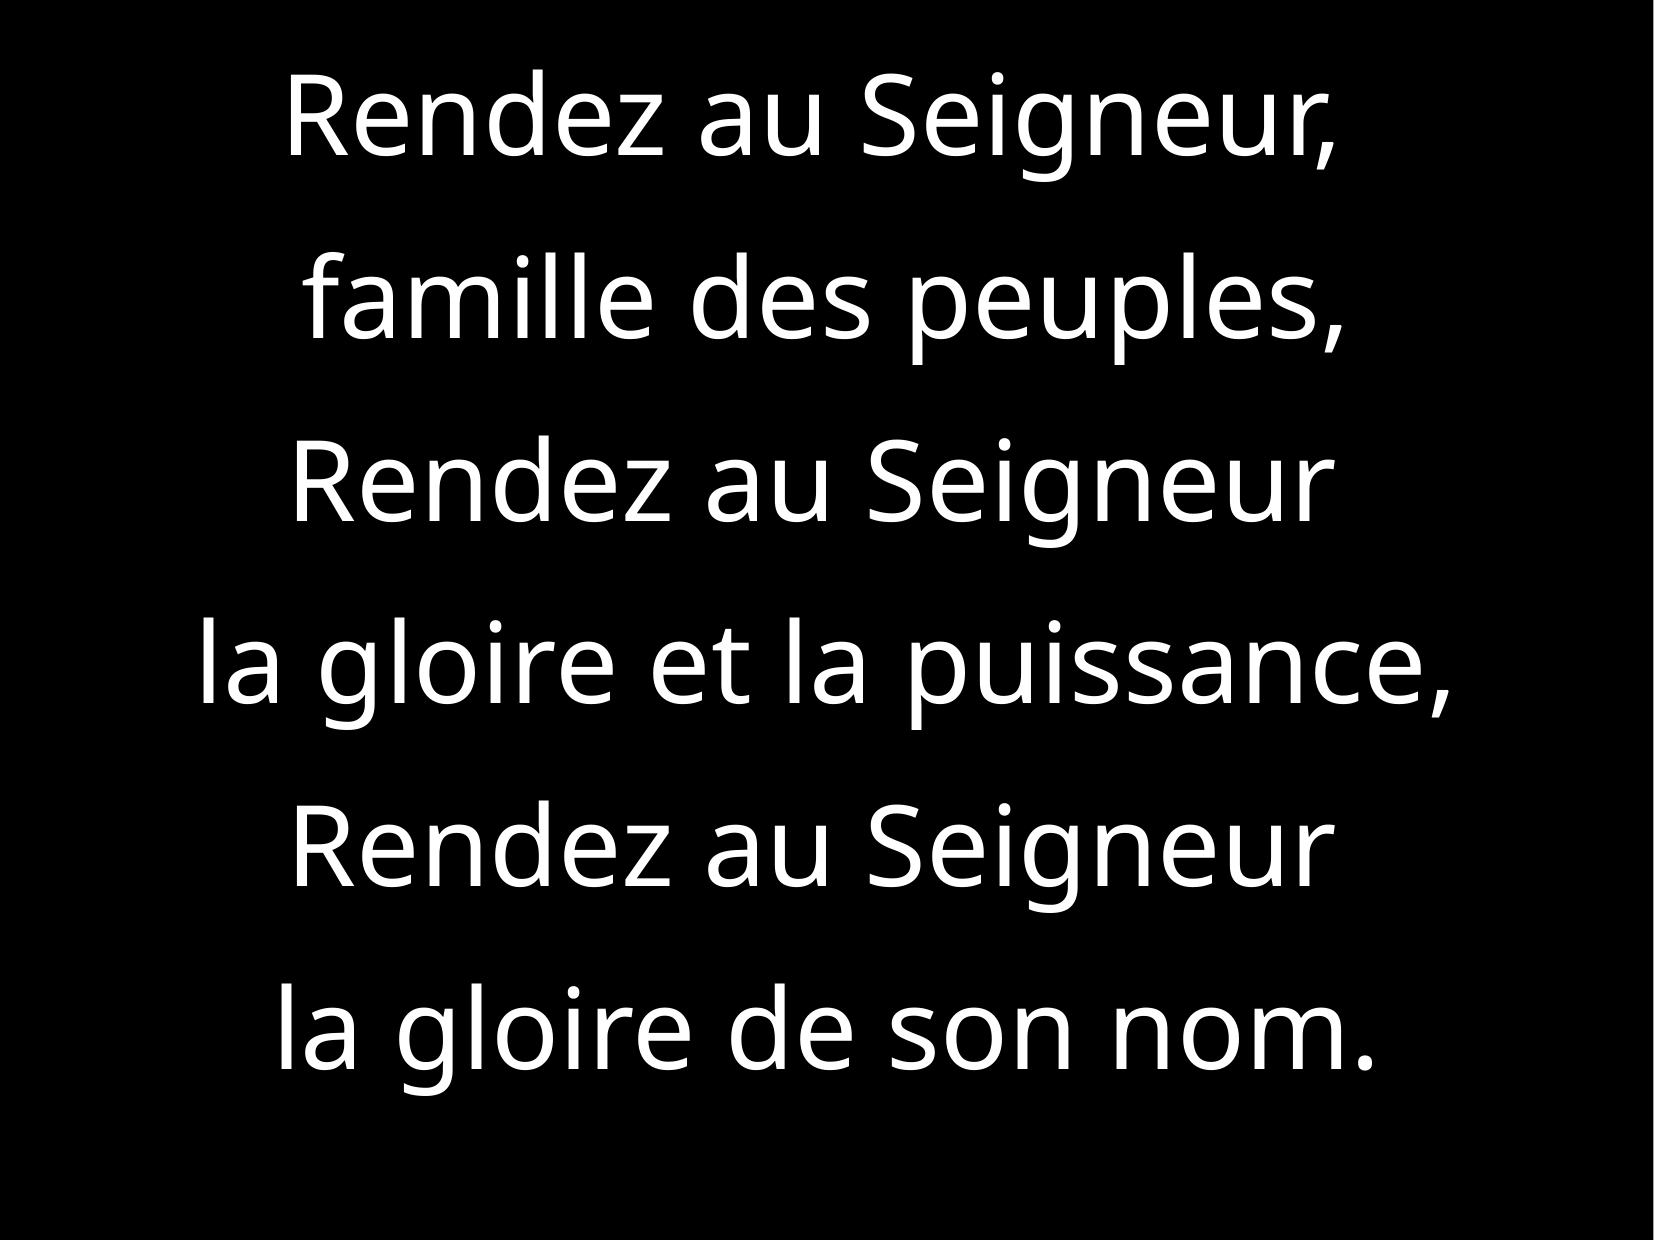

# Rendez au Seigneur,
famille des peuples,
Rendez au Seigneur
la gloire et la puissance,
Rendez au Seigneur
la gloire de son nom.